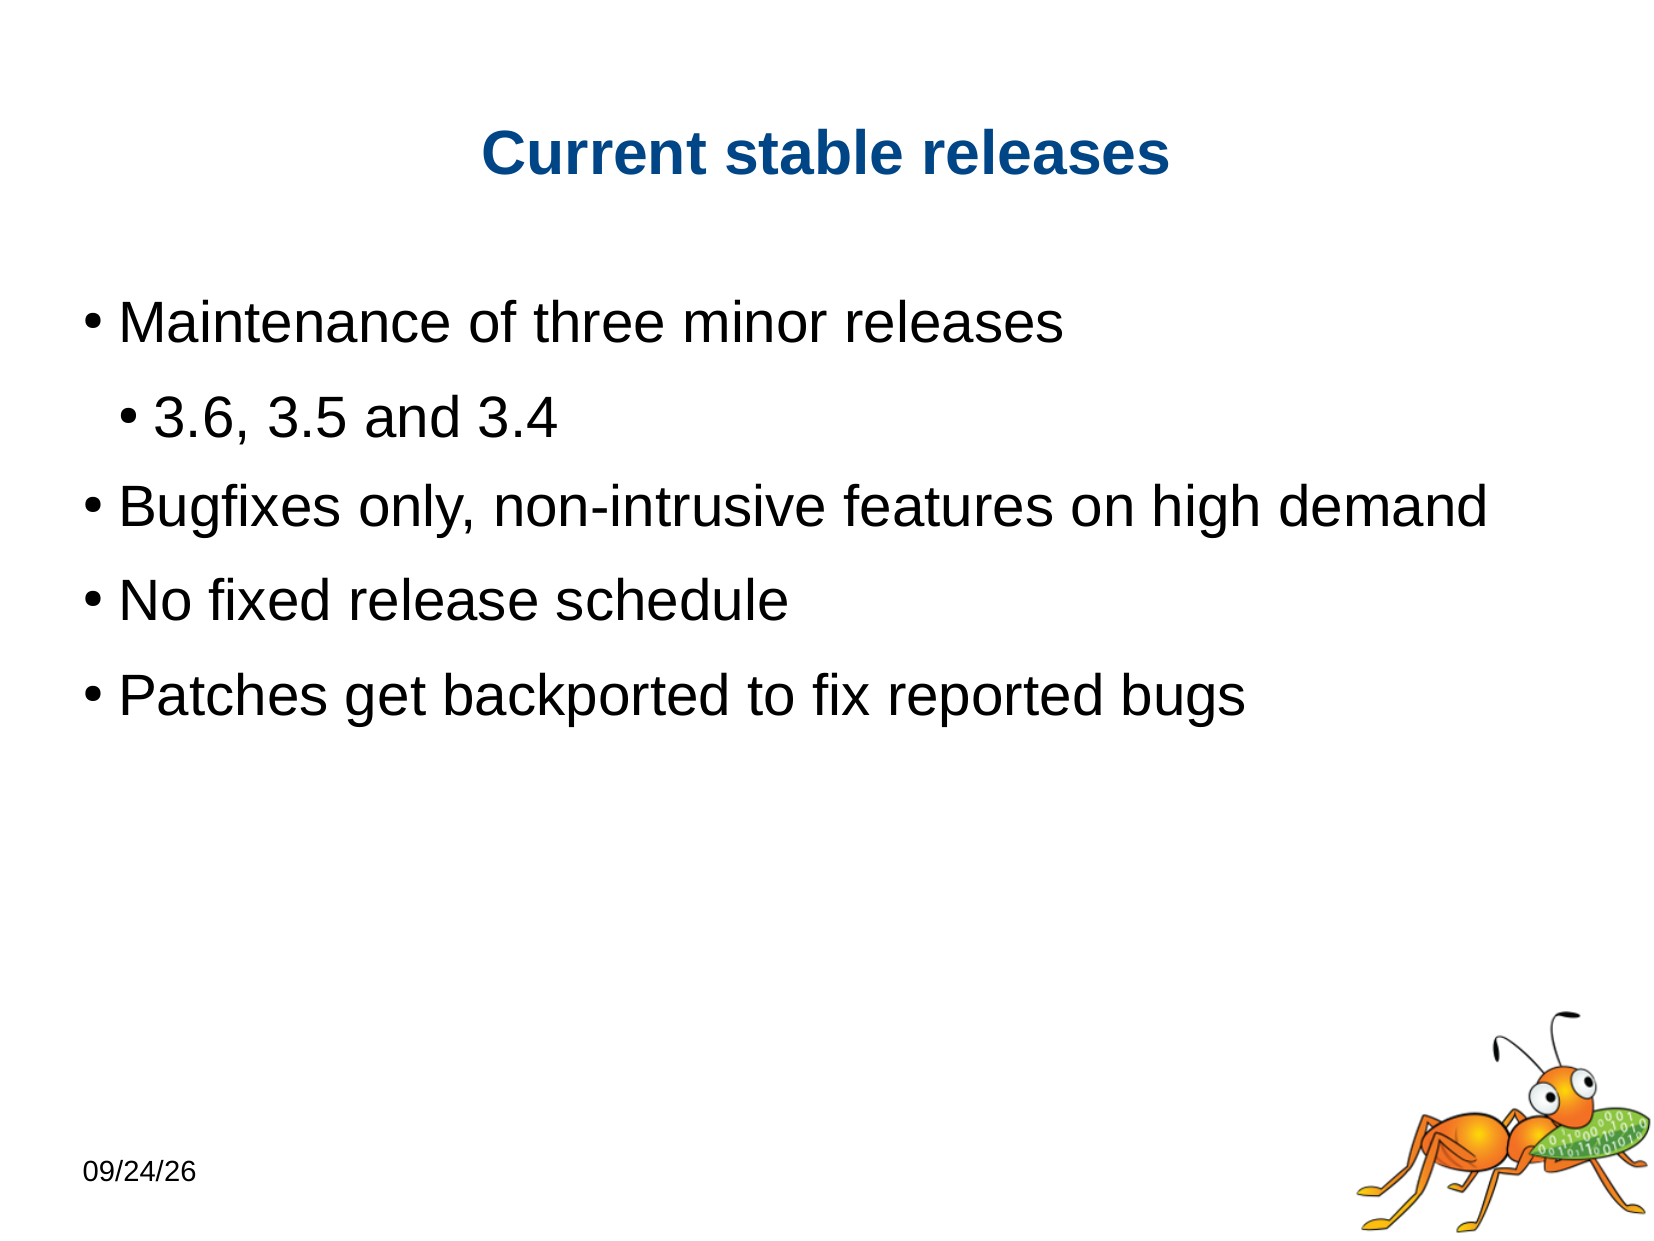

# Current stable releases
Maintenance of three minor releases
3.6, 3.5 and 3.4
Bugfixes only, non-intrusive features on high demand
No fixed release schedule
Patches get backported to fix reported bugs